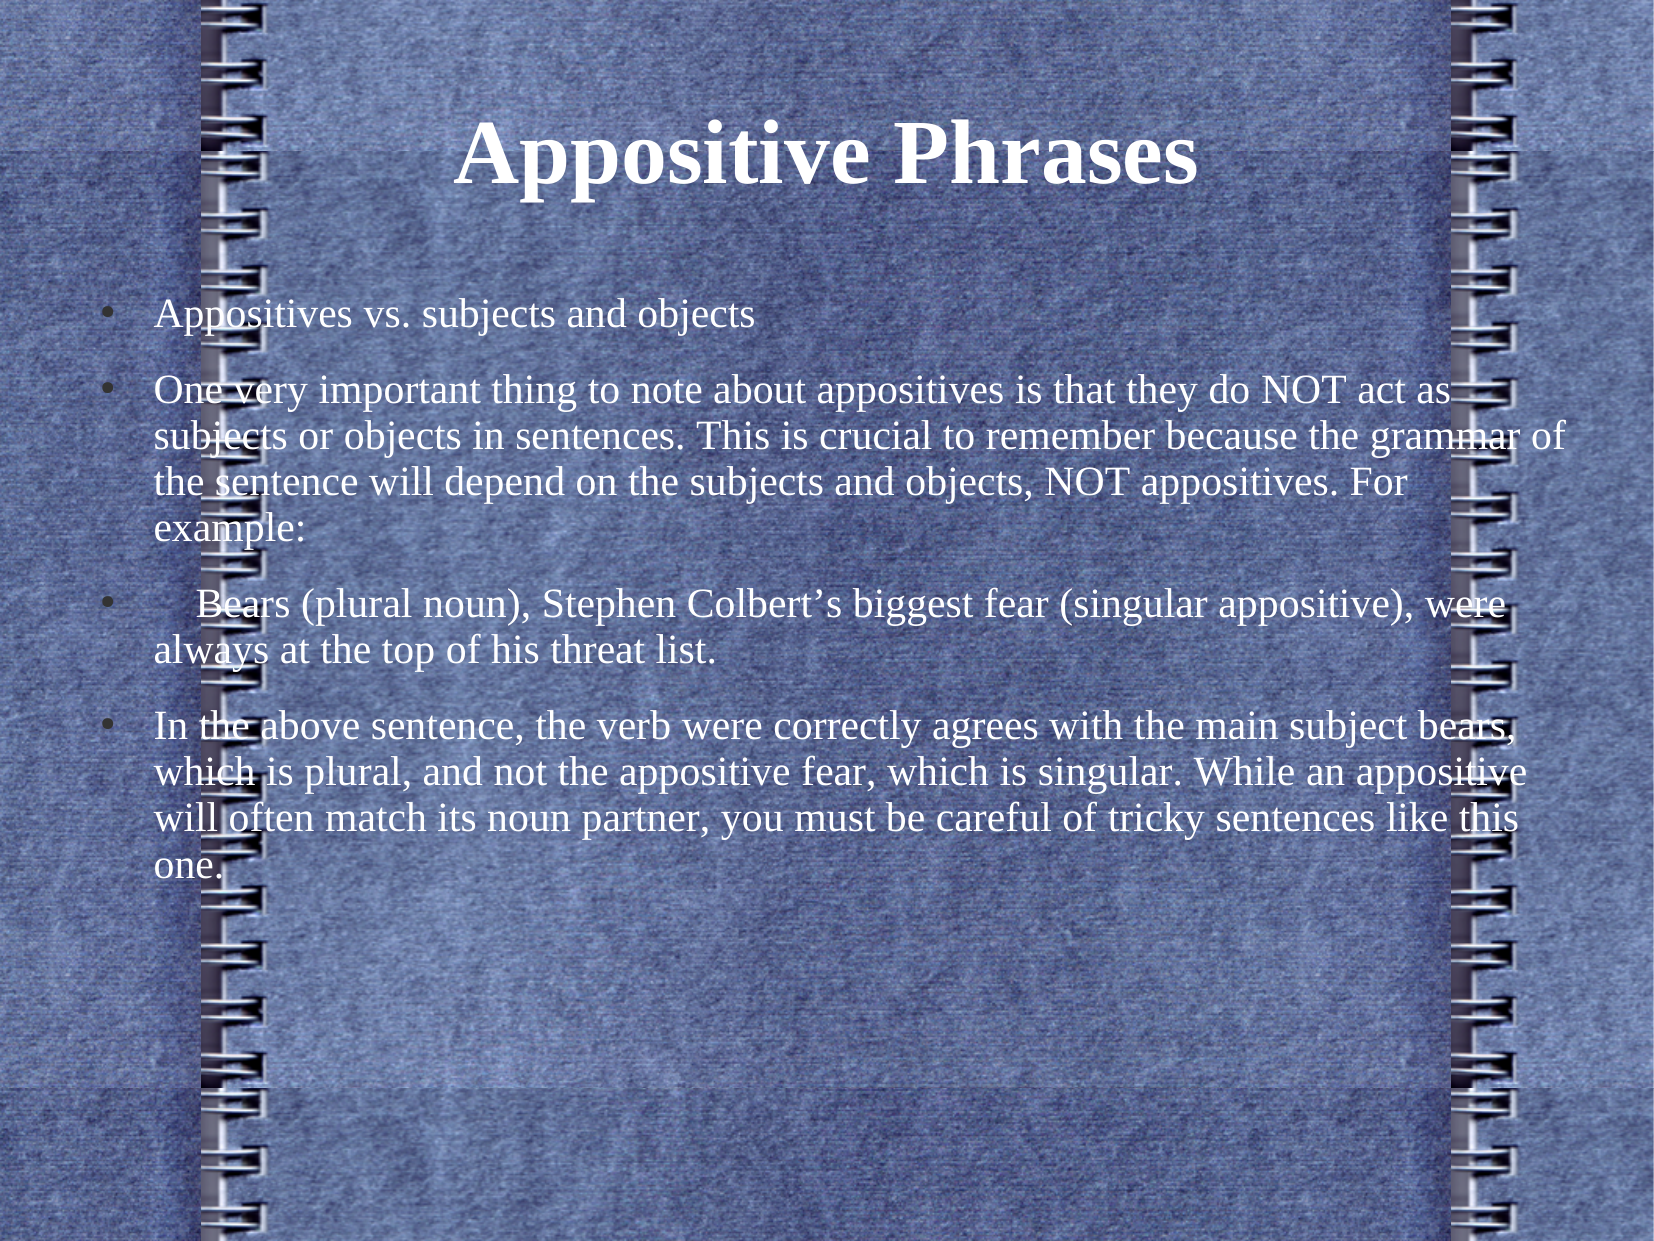

# Appositive Phrases
Appositives vs. subjects and objects
One very important thing to note about appositives is that they do NOT act as subjects or objects in sentences. This is crucial to remember because the grammar of the sentence will depend on the subjects and objects, NOT appositives. For example:
 Bears (plural noun), Stephen Colbert’s biggest fear (singular appositive), were always at the top of his threat list.
In the above sentence, the verb were correctly agrees with the main subject bears, which is plural, and not the appositive fear, which is singular. While an appositive will often match its noun partner, you must be careful of tricky sentences like this one.